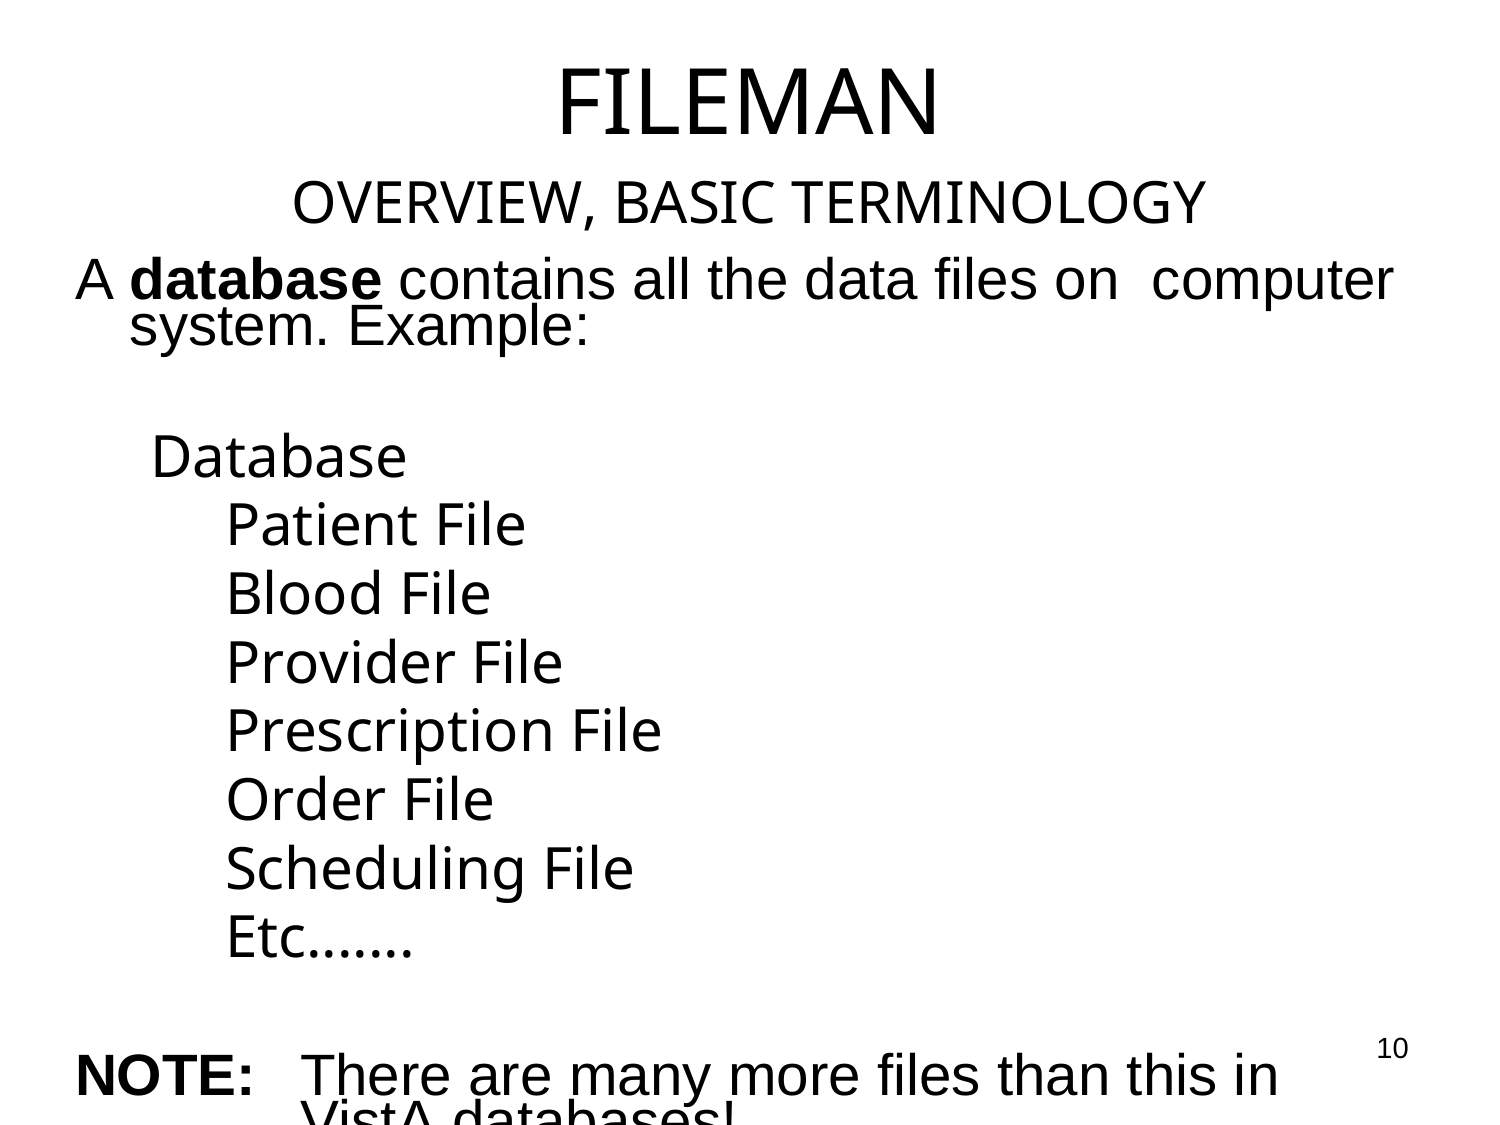

# FILEMAN OVERVIEW, BASIC TERMINOLOGY
A database contains all the data files on computer system. Example:
Database
Patient File
Blood File
Provider File
Prescription File
Order File
Scheduling File
Etc.......
NOTE: 	There are many more files than this in 				VistA databases!
10